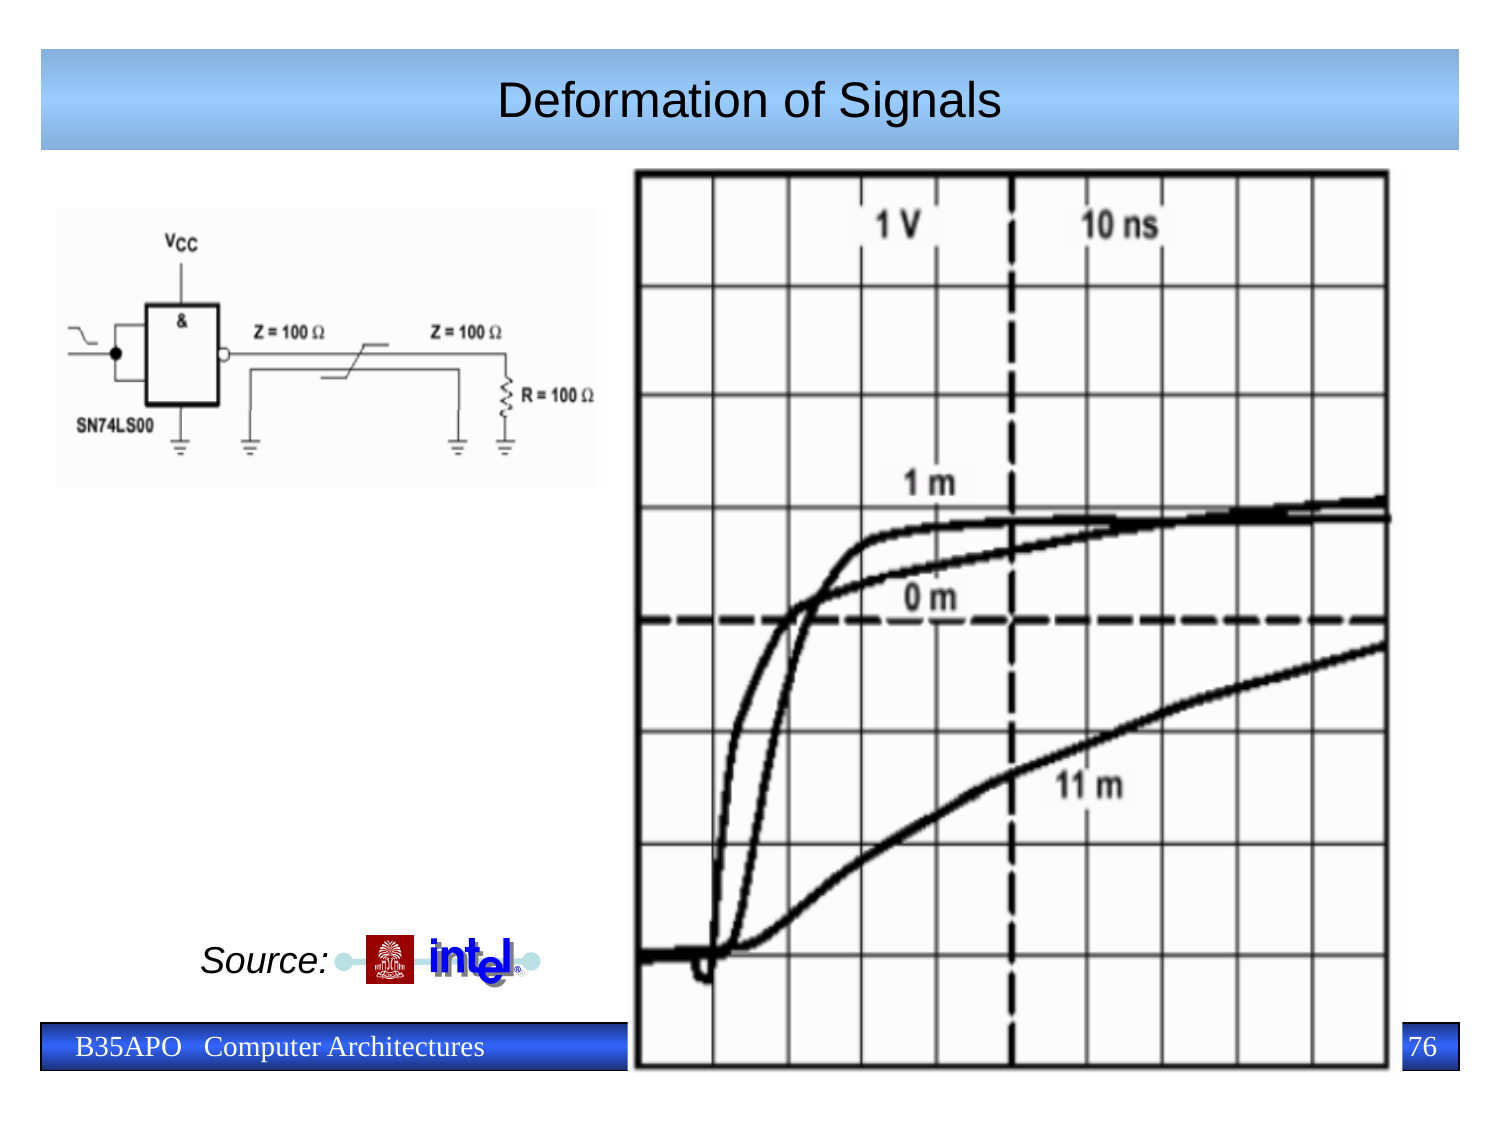

# Deformation of Signals
Source:
B35APO Computer Architectures
76